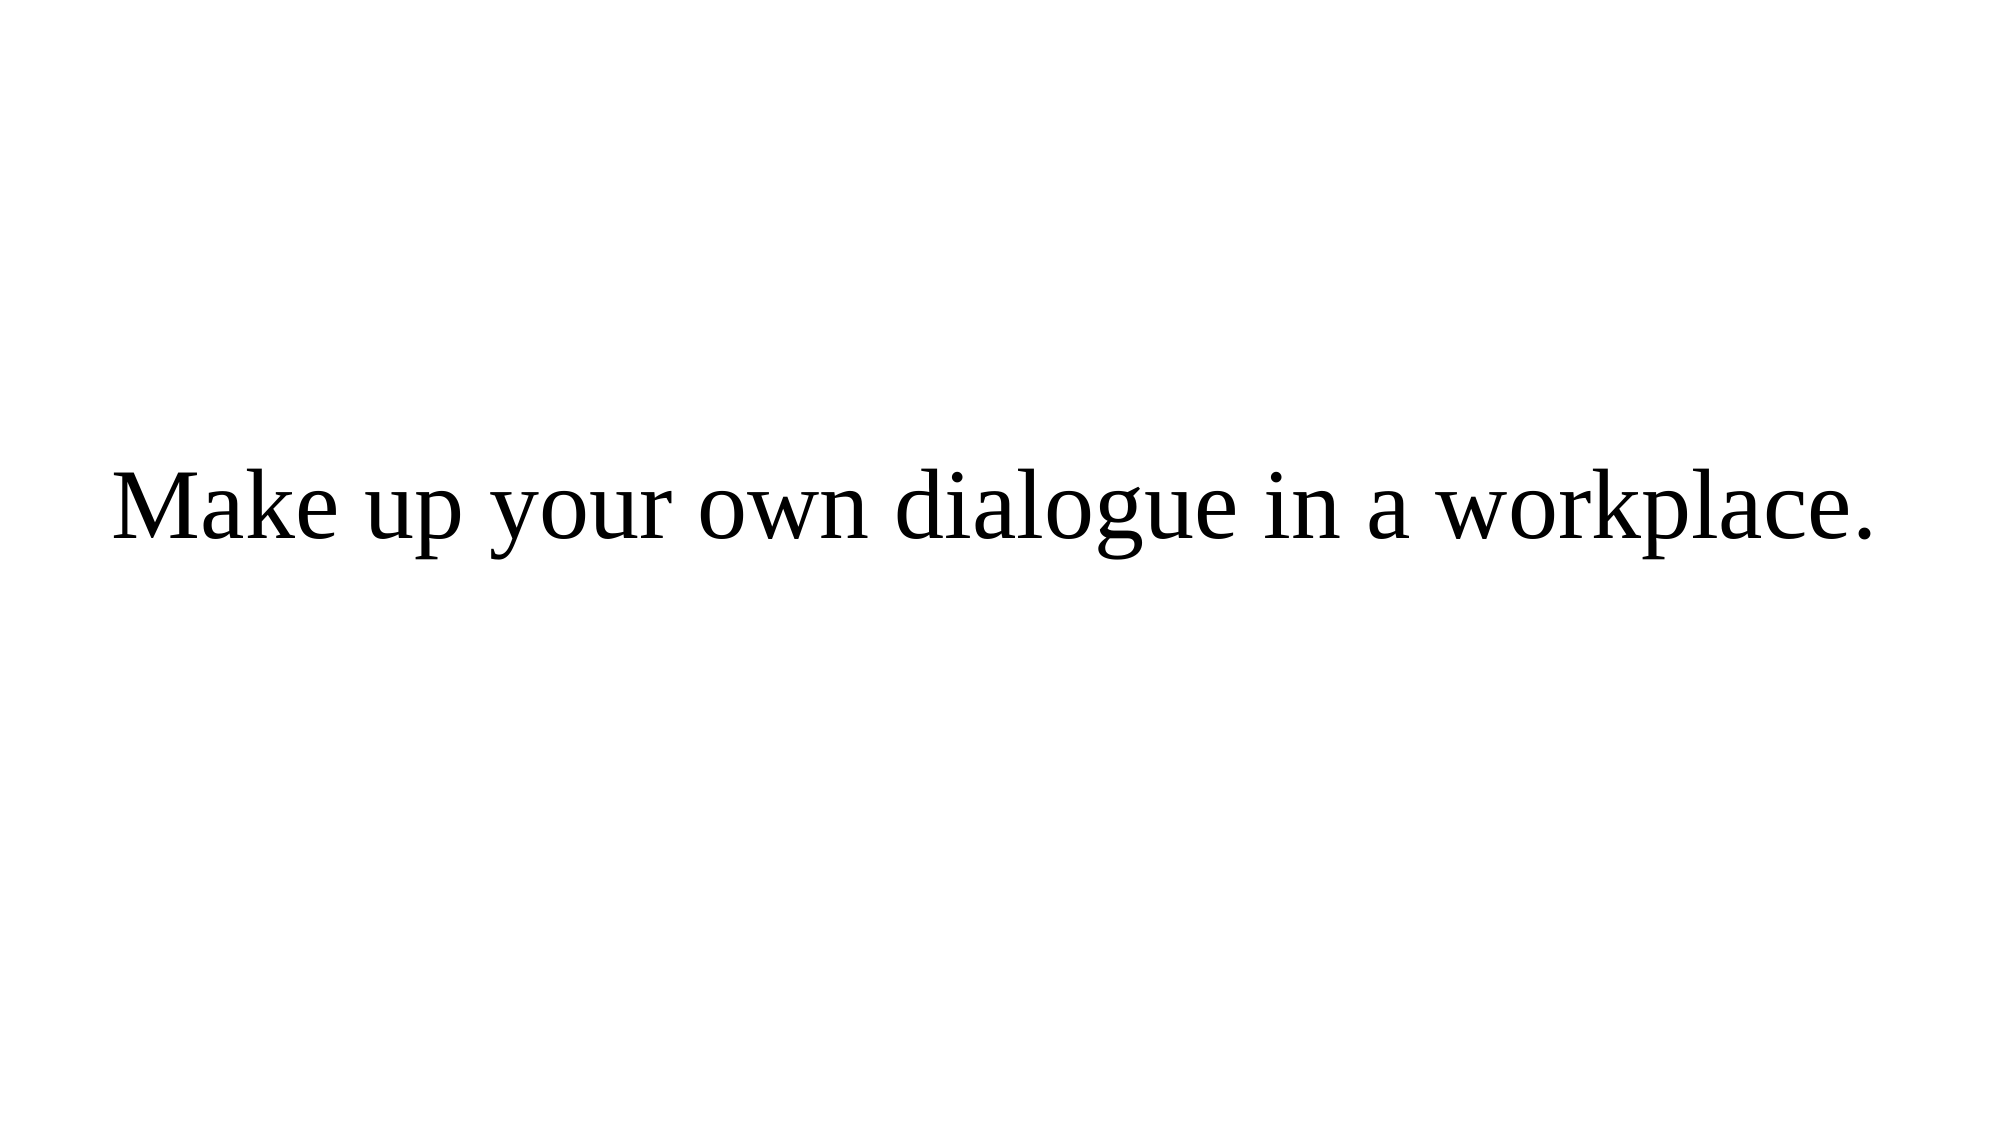

# Make up your own dialogue in a workplace.